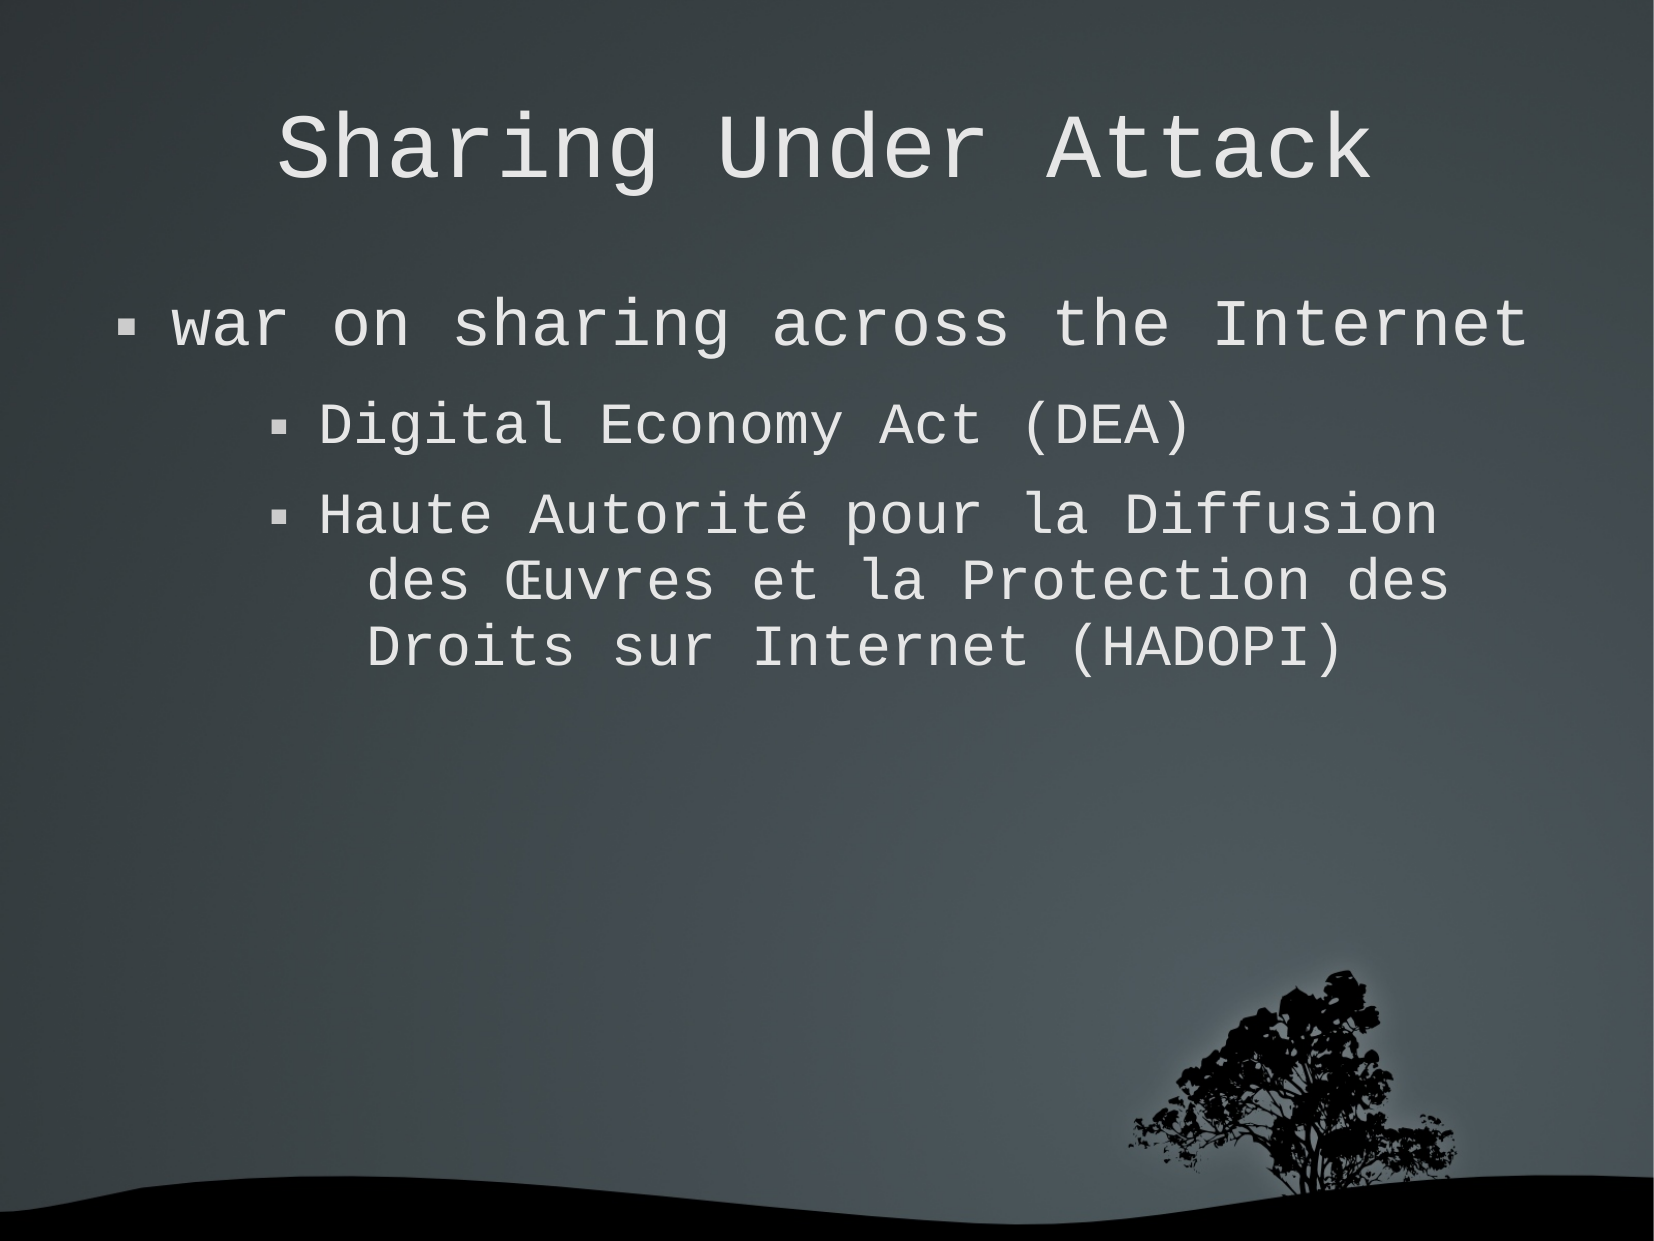

# Sharing Under Attack
war on sharing across the Internet
Digital Economy Act (DEA)
Haute Autorité pour la Diffusion des Œuvres et la Protection des Droits sur Internet (HADOPI)